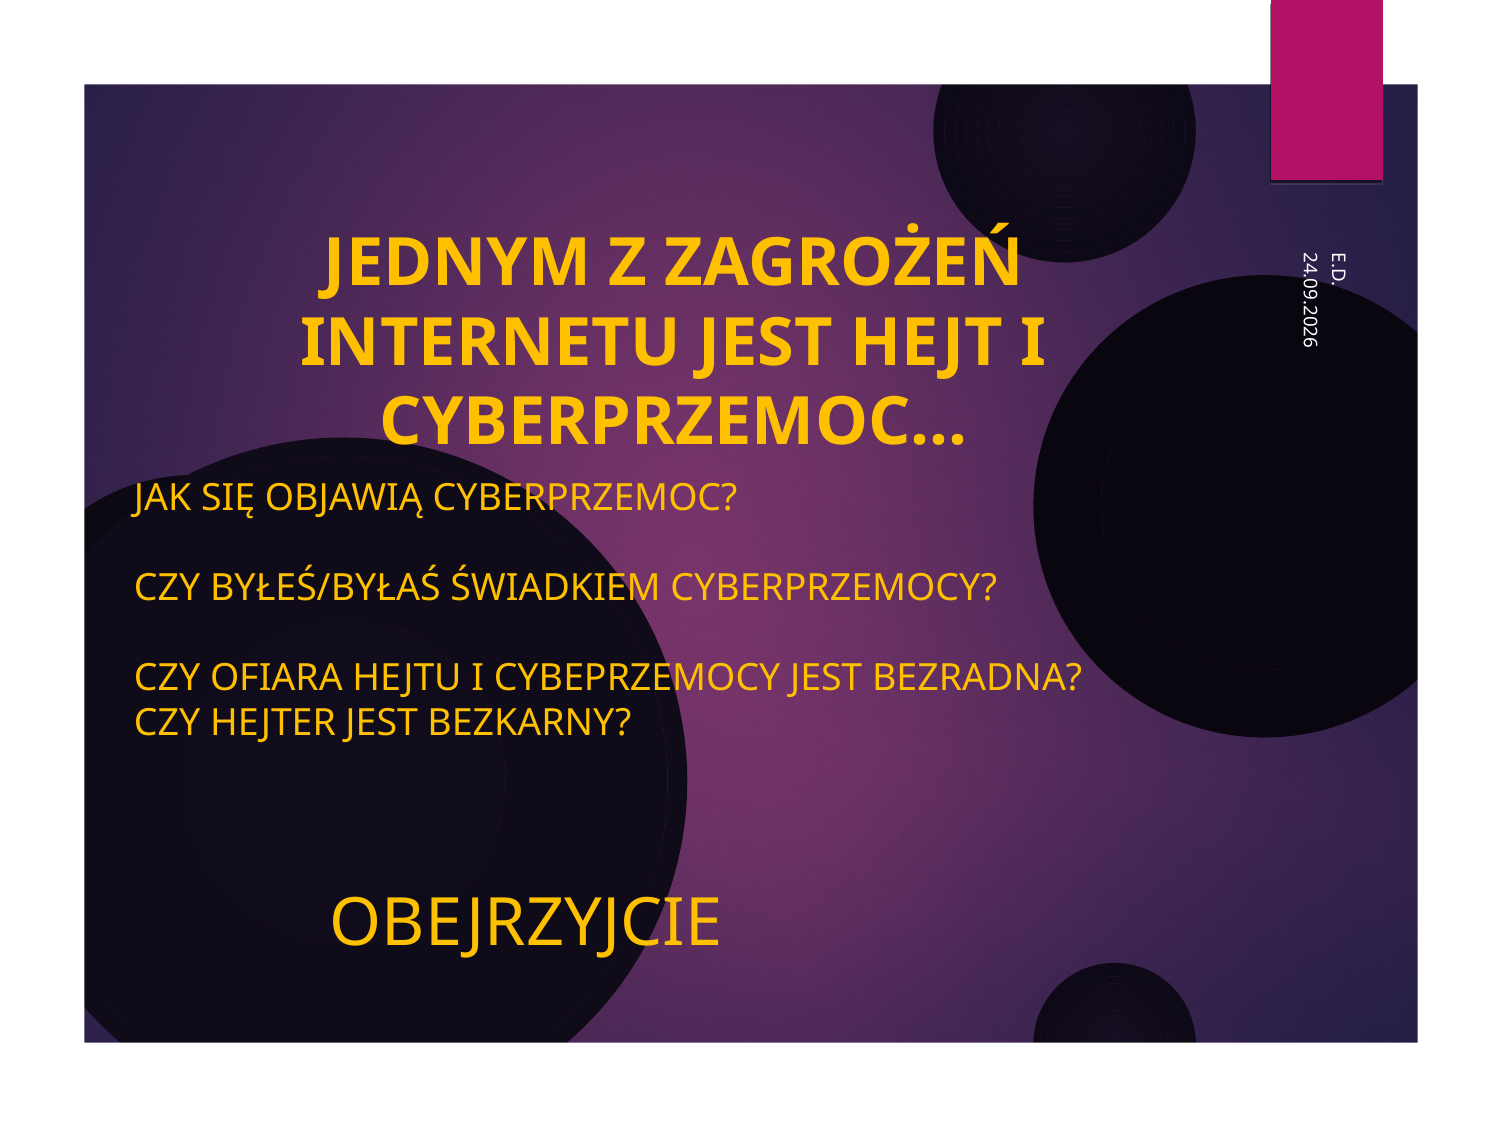

# JEDNYM Z ZAGROŻEŃ INTERNETU JEST HEJT I CYBERPRZEMOC…
JAK SIĘ OBJAWIĄ CYBERPRZEMOC?
CZY BYŁEŚ/BYŁAŚ ŚWIADKIEM CYBERPRZEMOCY?
CZY OFIARA HEJTU I CYBEPRZEMOCY JEST BEZRADNA?
CZY HEJTER JEST BEZKARNY?
E.D.
OBEJRZYJCIE